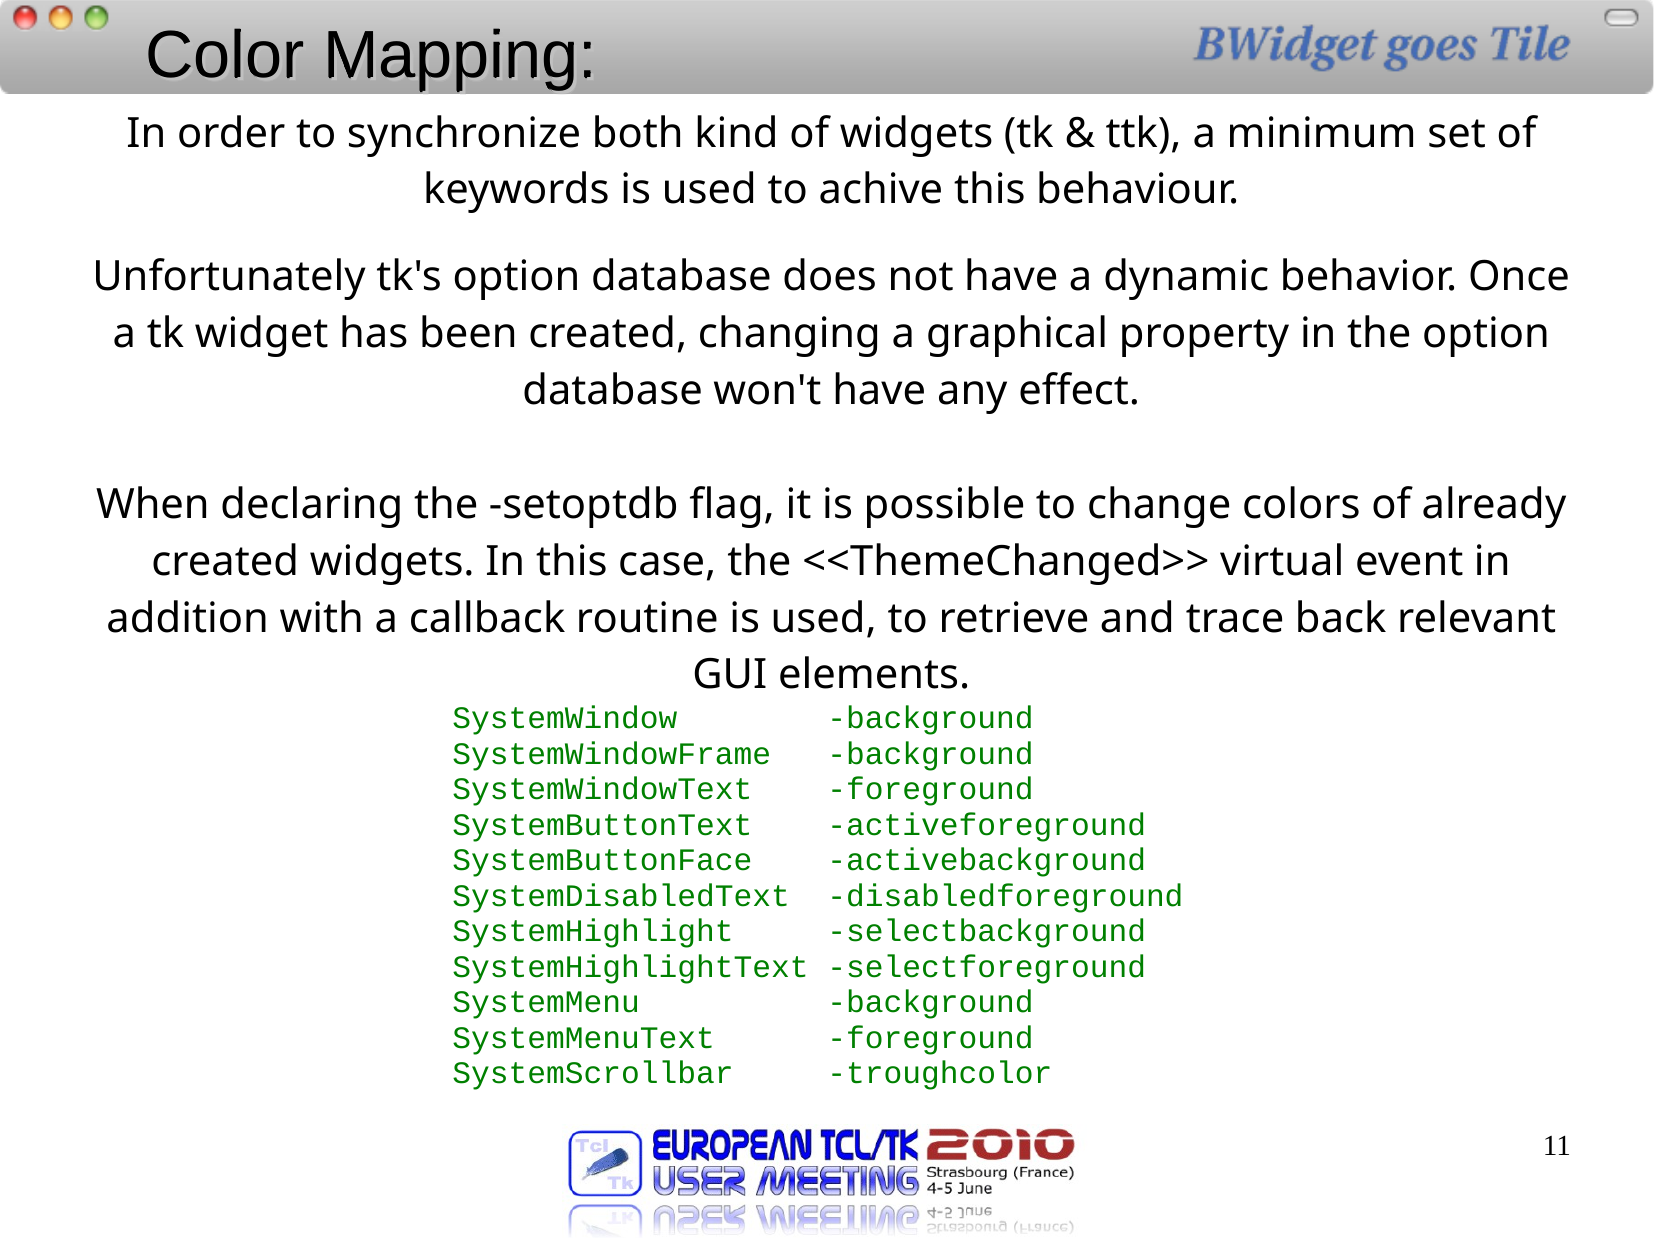

Color Mapping:
# In order to synchronize both kind of widgets (tk & ttk), a minimum set of keywords is used to achive this behaviour.
Unfortunately tk's option database does not have a dynamic behavior. Once a tk widget has been created, changing a graphical property in the option database won't have any effect.
When declaring the -setoptdb flag, it is possible to change colors of already created widgets. In this case, the <<ThemeChanged>> virtual event in addition with a callback routine is used, to retrieve and trace back relevant GUI elements.
SystemWindow -background
SystemWindowFrame -background
SystemWindowText -foreground
SystemButtonText -activeforeground
SystemButtonFace -activebackground
SystemDisabledText -disabledforeground
SystemHighlight -selectbackground
SystemHighlightText -selectforeground
SystemMenu -background
SystemMenuText -foreground
SystemScrollbar -troughcolor
Page:
11